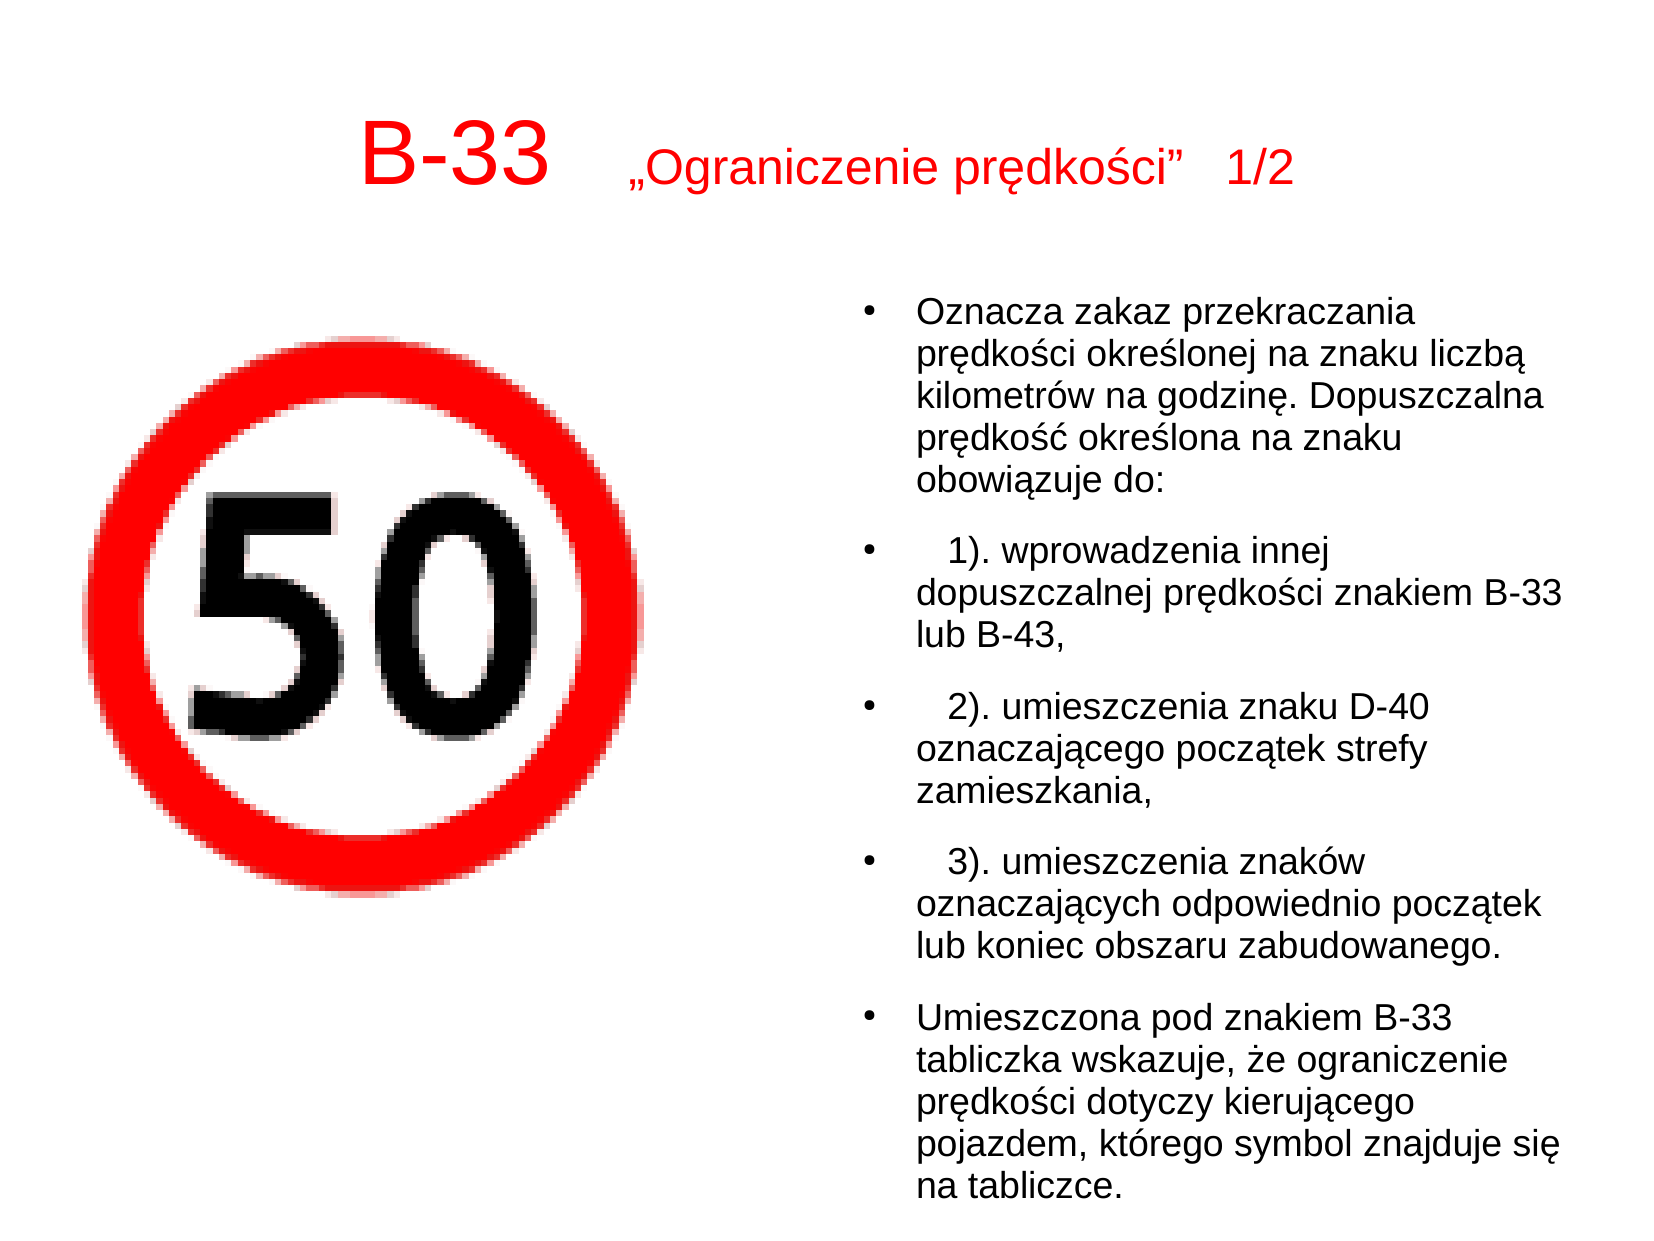

# B-33 „Ograniczenie prędkości” 1/2
Oznacza zakaz przekraczania prędkości określonej na znaku liczbą kilometrów na godzinę. Dopuszczalna prędkość określona na znaku obowiązuje do:
 1). wprowadzenia innej dopuszczalnej prędkości znakiem B-33 lub B-43,
 2). umieszczenia znaku D-40 oznaczającego początek strefy zamieszkania,
 3). umieszczenia znaków oznaczających odpowiednio początek lub koniec obszaru zabudowanego.
Umieszczona pod znakiem B-33 tabliczka wskazuje, że ograniczenie prędkości dotyczy kierującego pojazdem, którego symbol znajduje się na tabliczce.